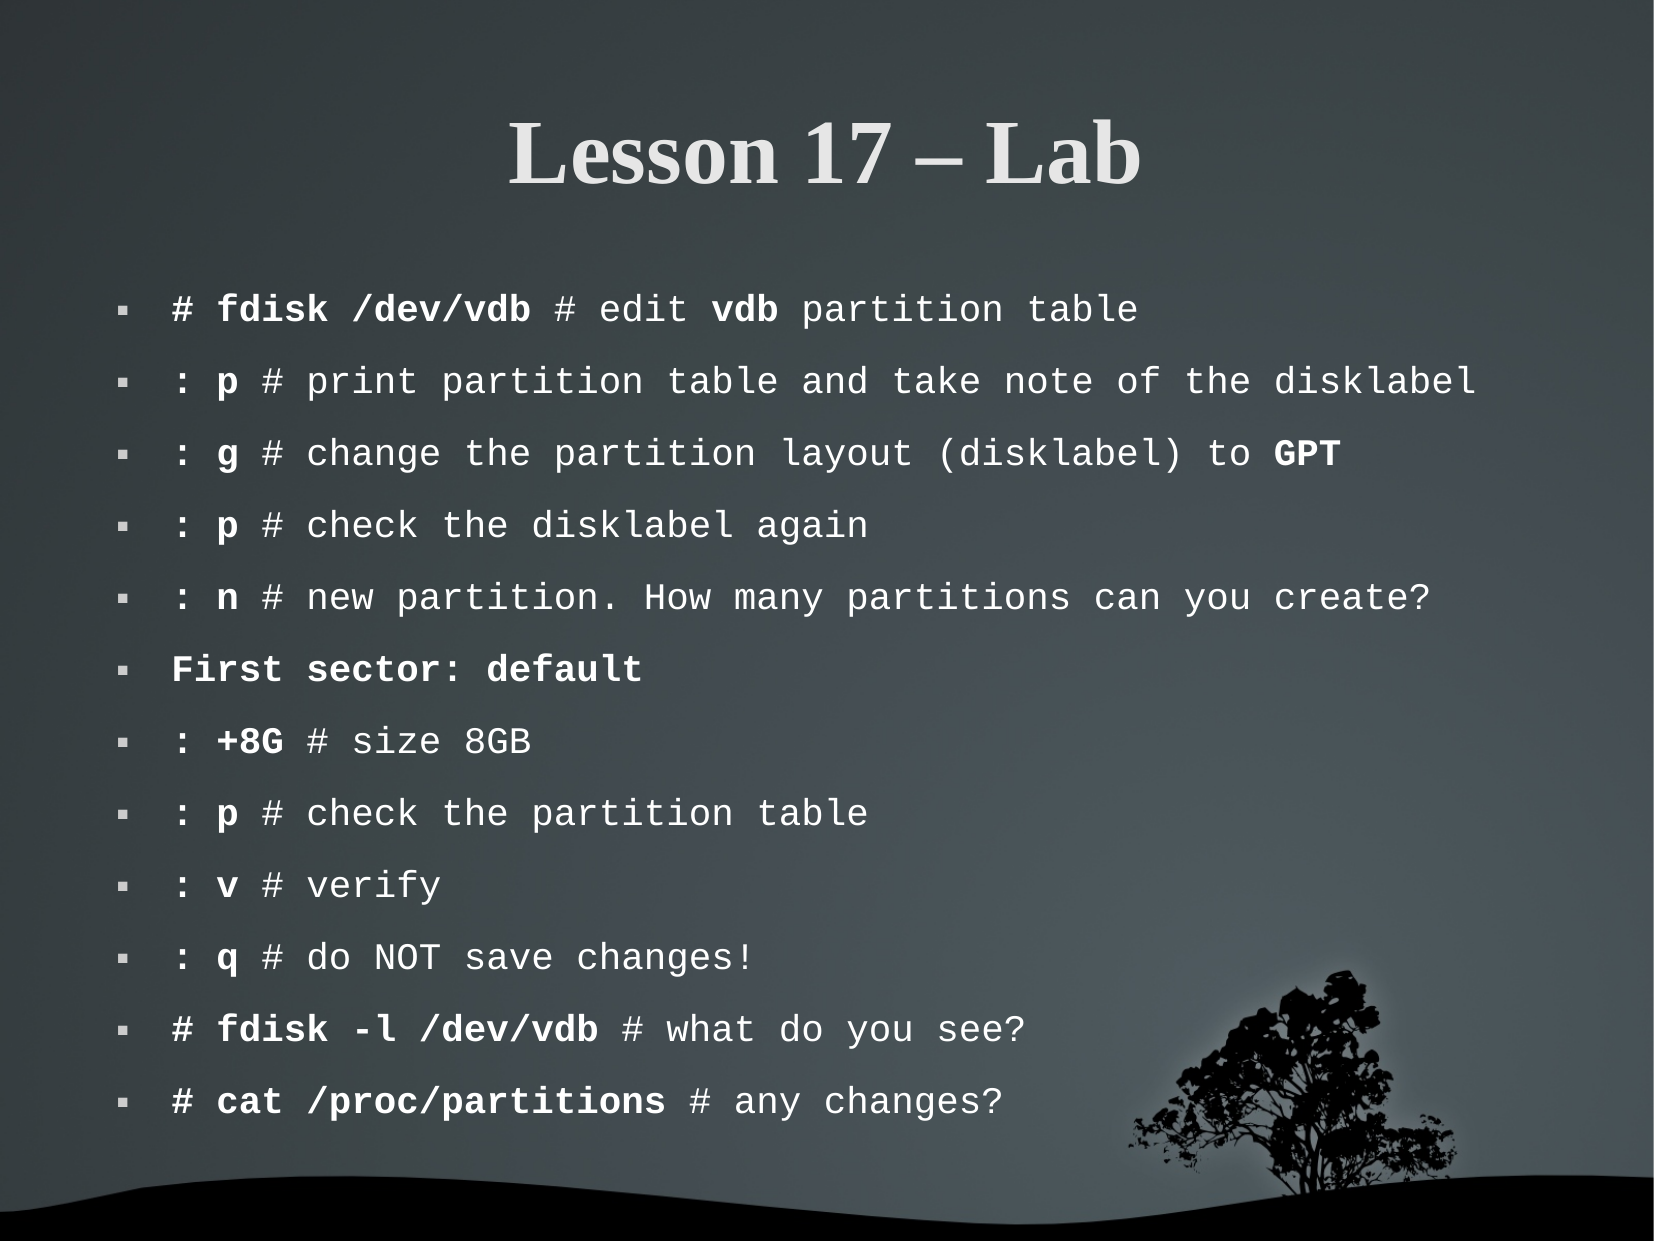

Lesson 17 – Lab
# # fdisk /dev/vdb # edit vdb partition table
: p # print partition table and take note of the disklabel
: g # change the partition layout (disklabel) to GPT
: p # check the disklabel again
: n # new partition. How many partitions can you create?
First sector: default
: +8G # size 8GB
: p # check the partition table
: v # verify
: q # do NOT save changes!
# fdisk -l /dev/vdb # what do you see?
# cat /proc/partitions # any changes?